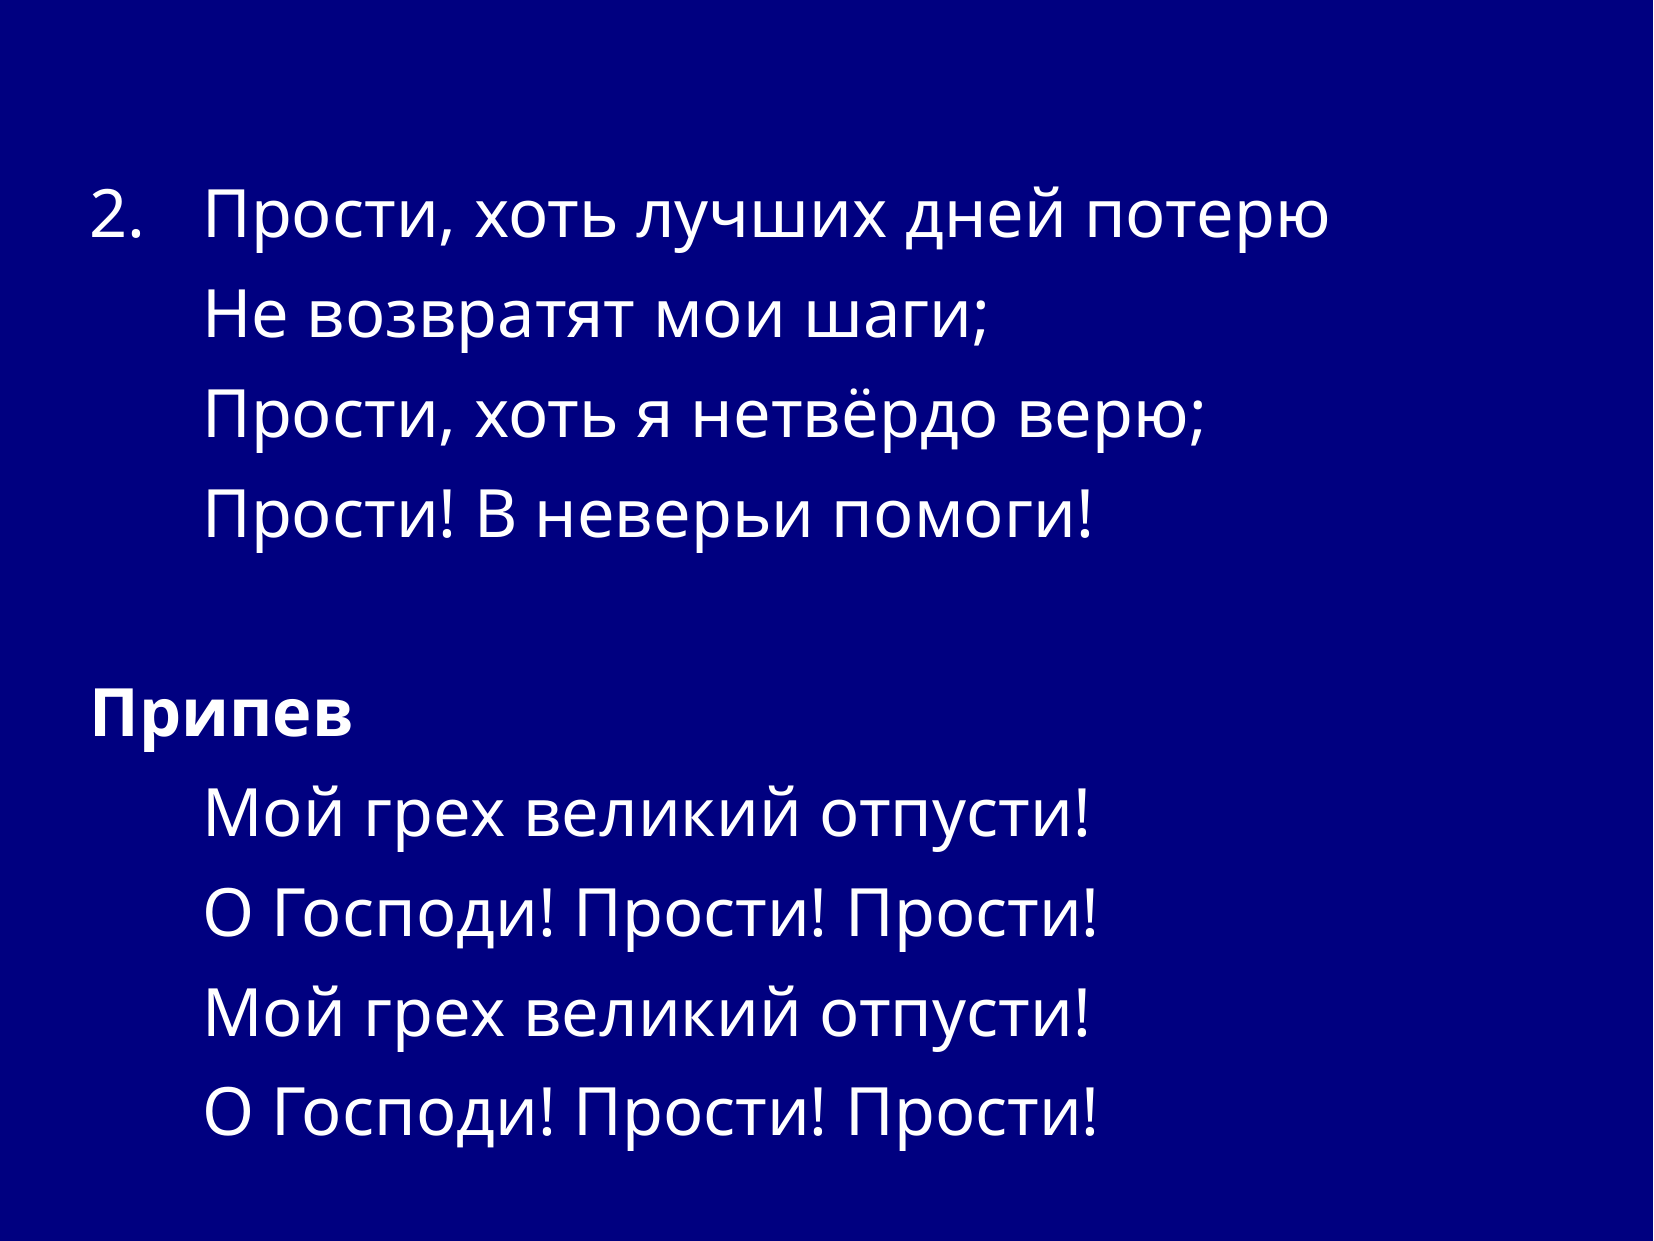

2.	Прости, хоть лучших дней потерю
	Не возвратят мои шаги;
	Прости, хоть я нетвёрдо верю;
	Прости! В неверьи помоги!
Припев
	Мой грех великий отпусти!
	О Господи! Прости! Прости!
	Мой грех великий отпусти!
	О Господи! Прости! Прости!